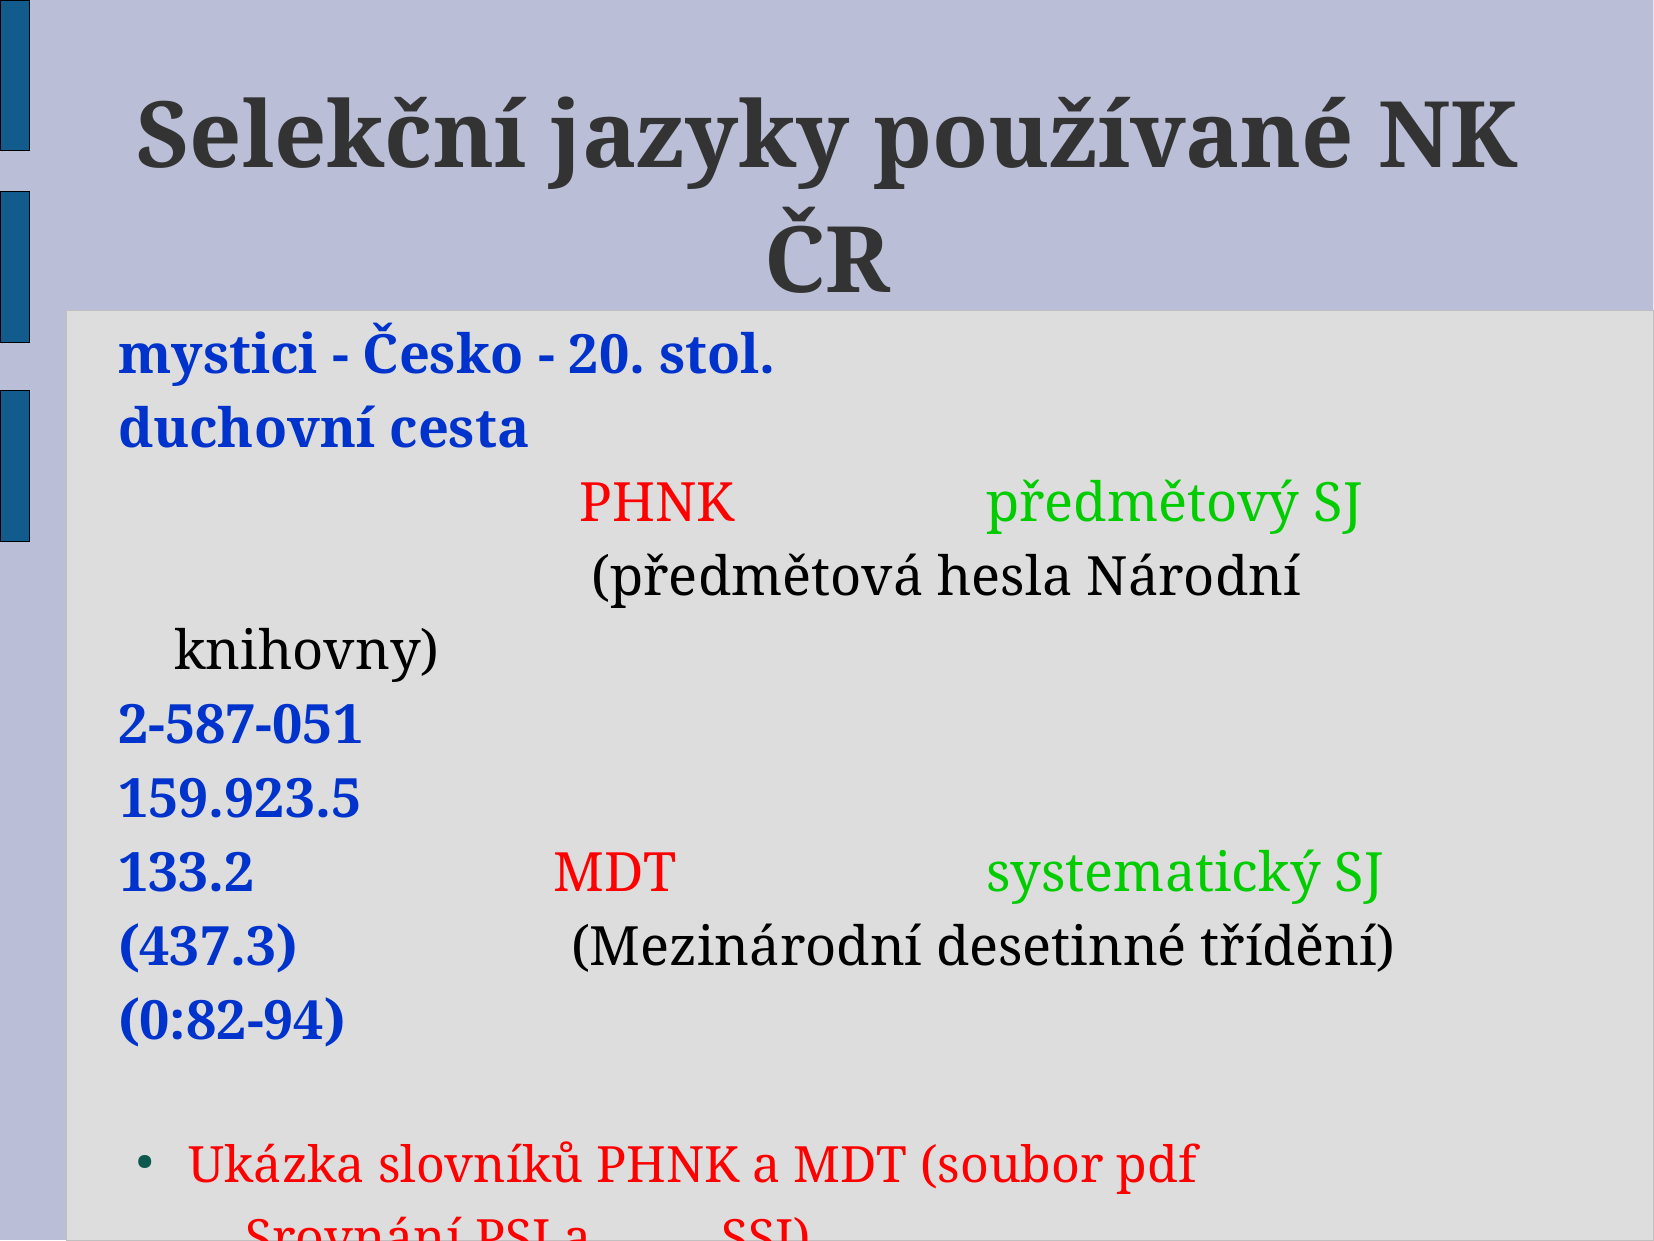

# Selekční jazyky používané NK ČR
mystici - Česko - 20. stol.
duchovní cesta
 PHNK 		předmětový SJ 					 (předmětová hesla Národní knihovny)
2-587-051
159.923.5
133.2			 MDT 			systematický SJ
(437.3)  			 (Mezinárodní desetinné třídění)
(0:82-94)
Ukázka slovníků PHNK a MDT (soubor pdf Srovnání PSJ a SSJ)
133 - Okultismus
 skupina Konspektu hybridní SJ 														blížící se k SSJ